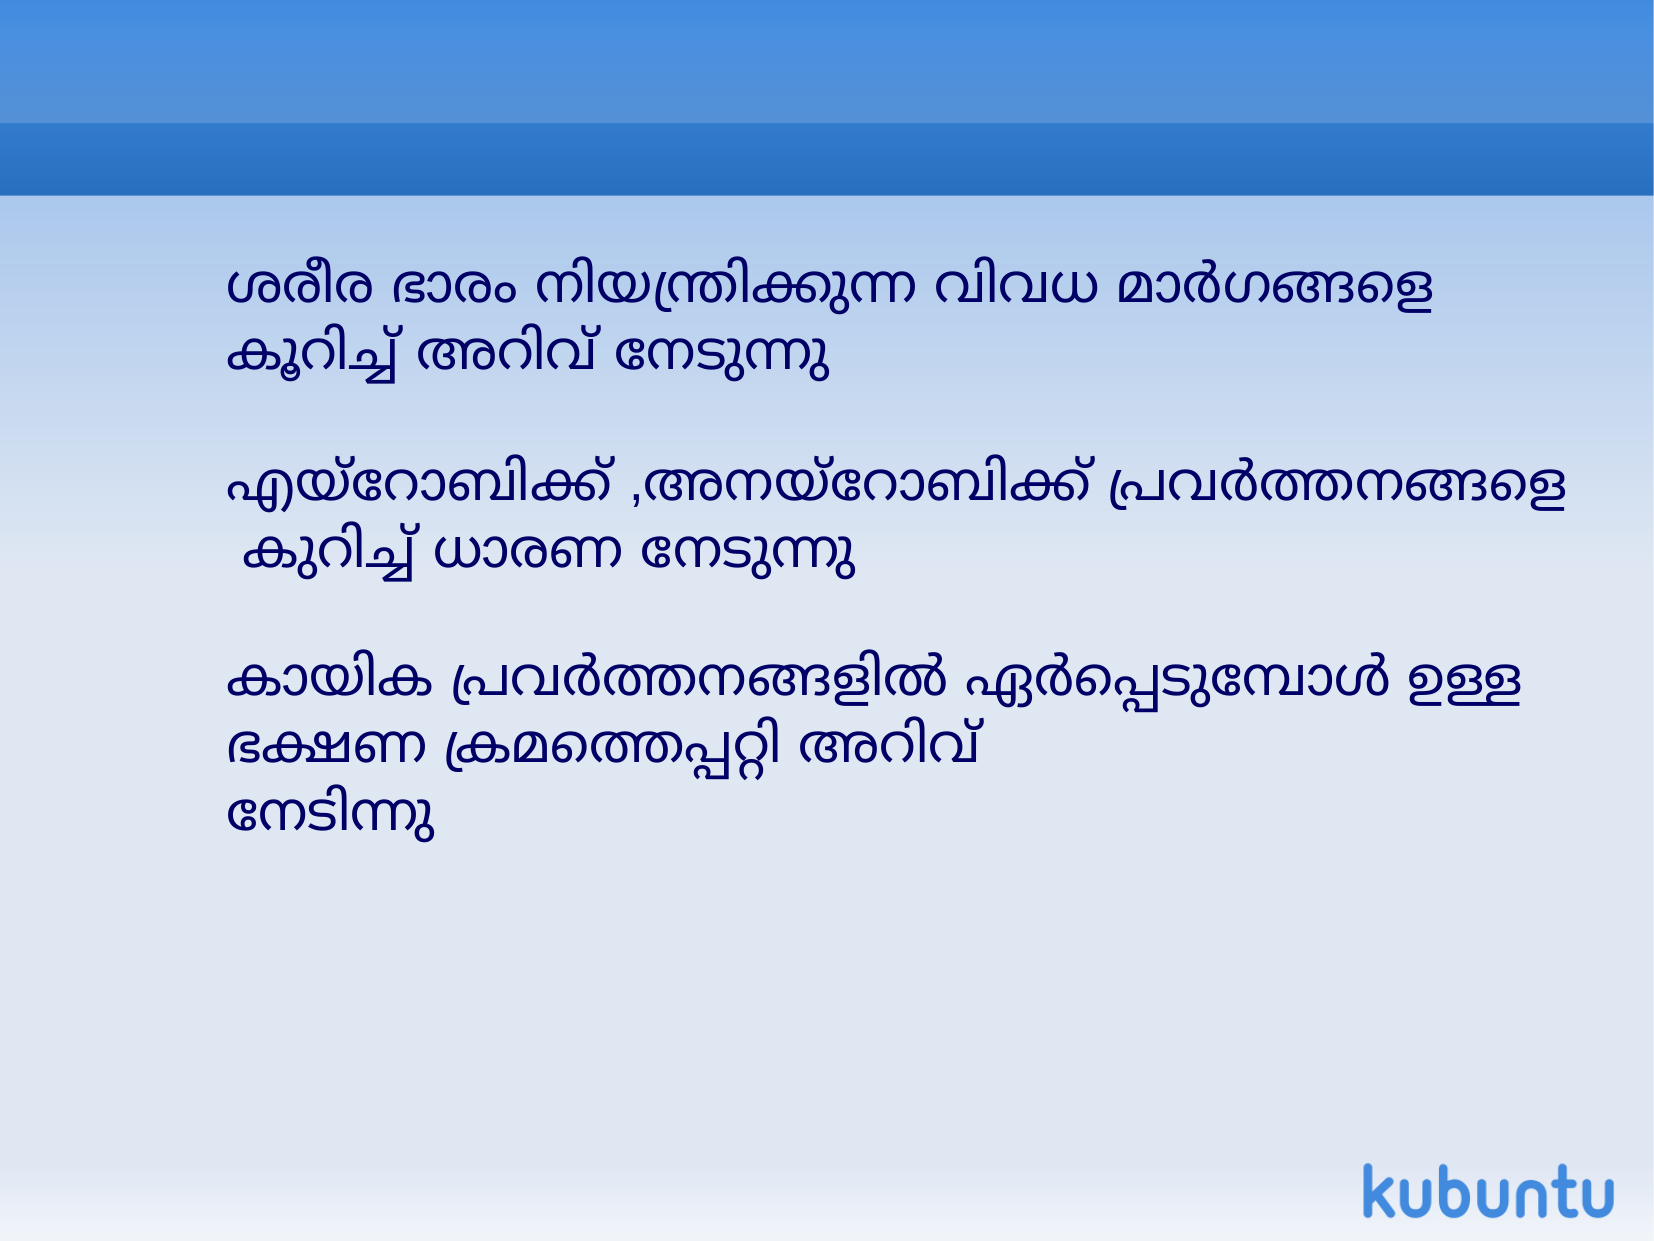

ശരീര ഭാരം നിയന്ത്രിക്കുന്ന വിവധ മാര്‍ഗങ്ങളെ
കൂറിച്ച് അറിവ് നേടുന്നു
എയ്റോബിക്ക് ,അനയ്റോബിക്ക് പ്രവര്‍ത്തനങ്ങളെ
 കുറിച്ച് ധാരണ നേടുന്നു
കായിക പ്രവര്‍ത്തനങ്ങളില്‍ ഏര്‍പ്പെടുമ്പോള്‍ ഉള്ള
ഭക്ഷണ ക്രമത്തെപ്പറ്റി അറിവ്
നേടിന്നു